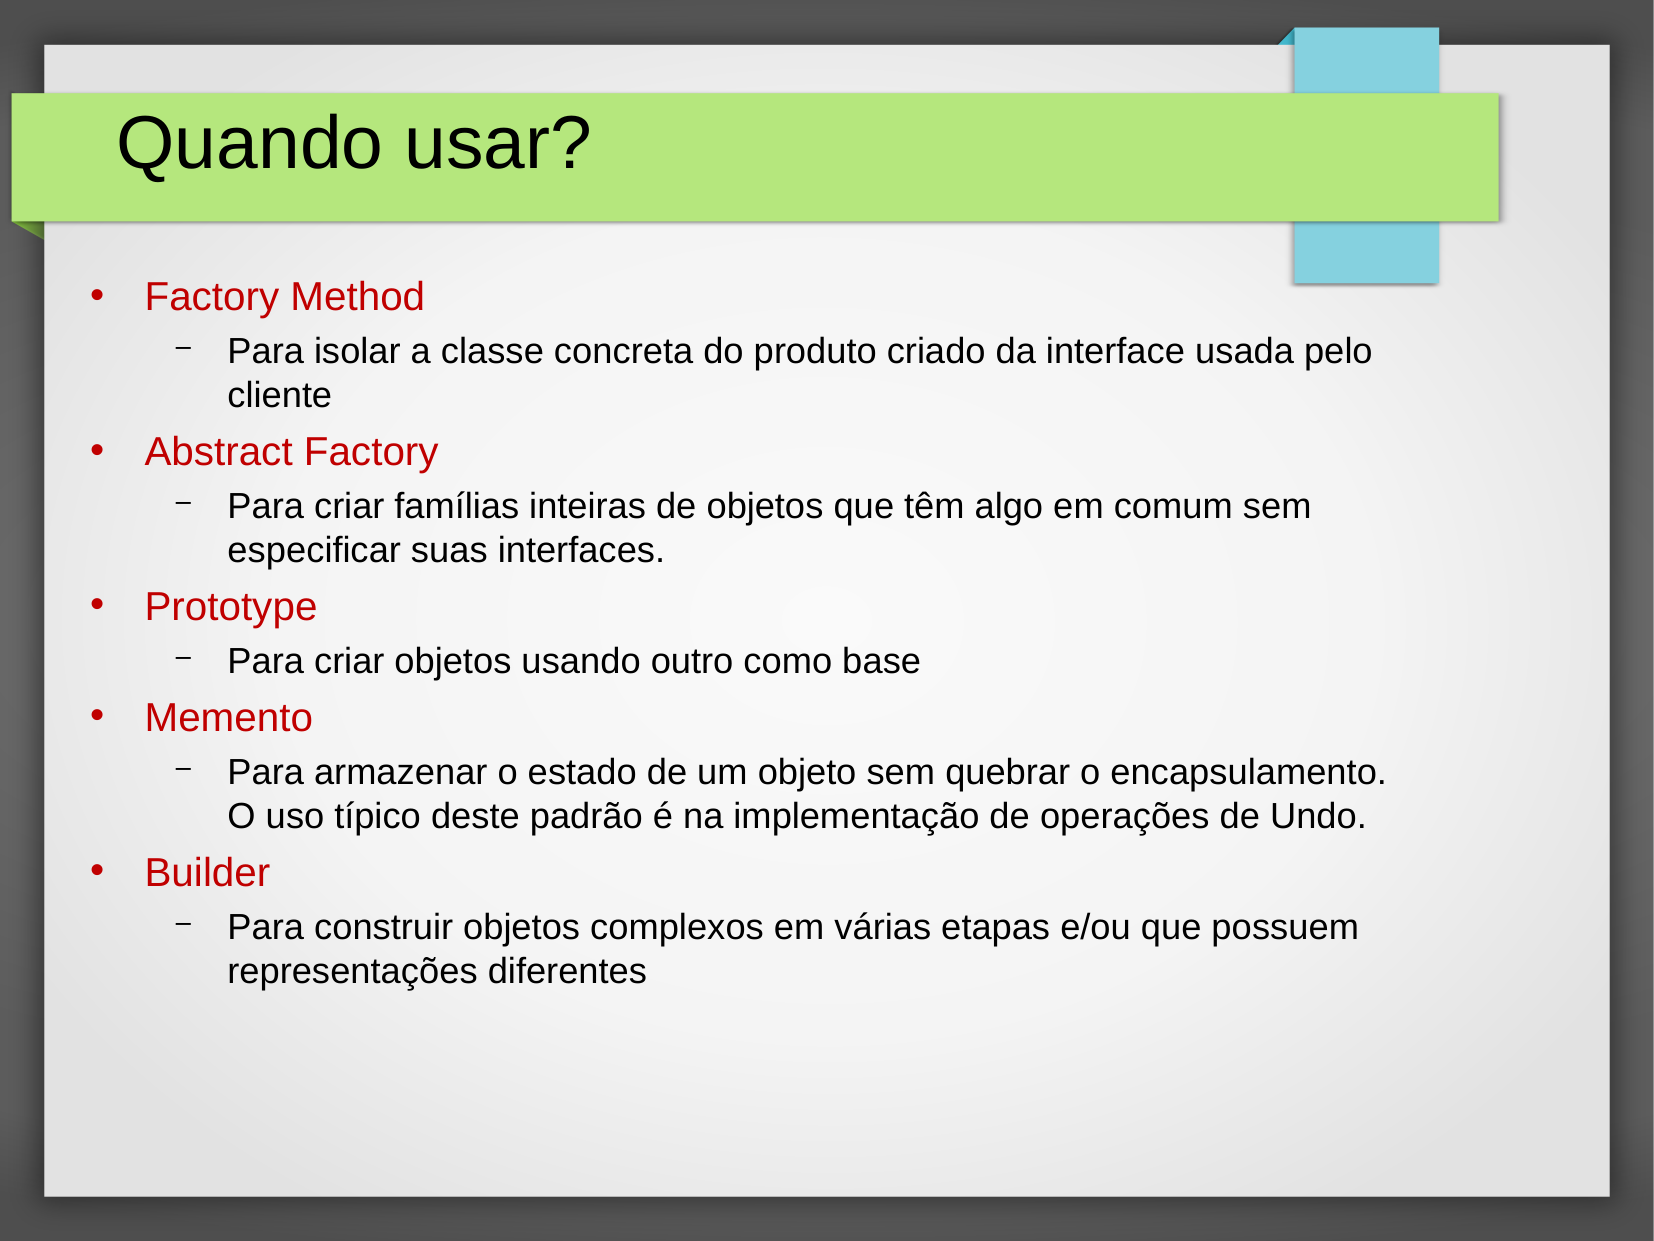

# Quando usar?
Factory Method
Para isolar a classe concreta do produto criado da interface usada pelo cliente
Abstract Factory
Para criar famílias inteiras de objetos que têm algo em comum sem especificar suas interfaces.
Prototype
Para criar objetos usando outro como base
Memento
Para armazenar o estado de um objeto sem quebrar o encapsulamento. O uso típico deste padrão é na implementação de operações de Undo.
Builder
Para construir objetos complexos em várias etapas e/ou que possuem representações diferentes